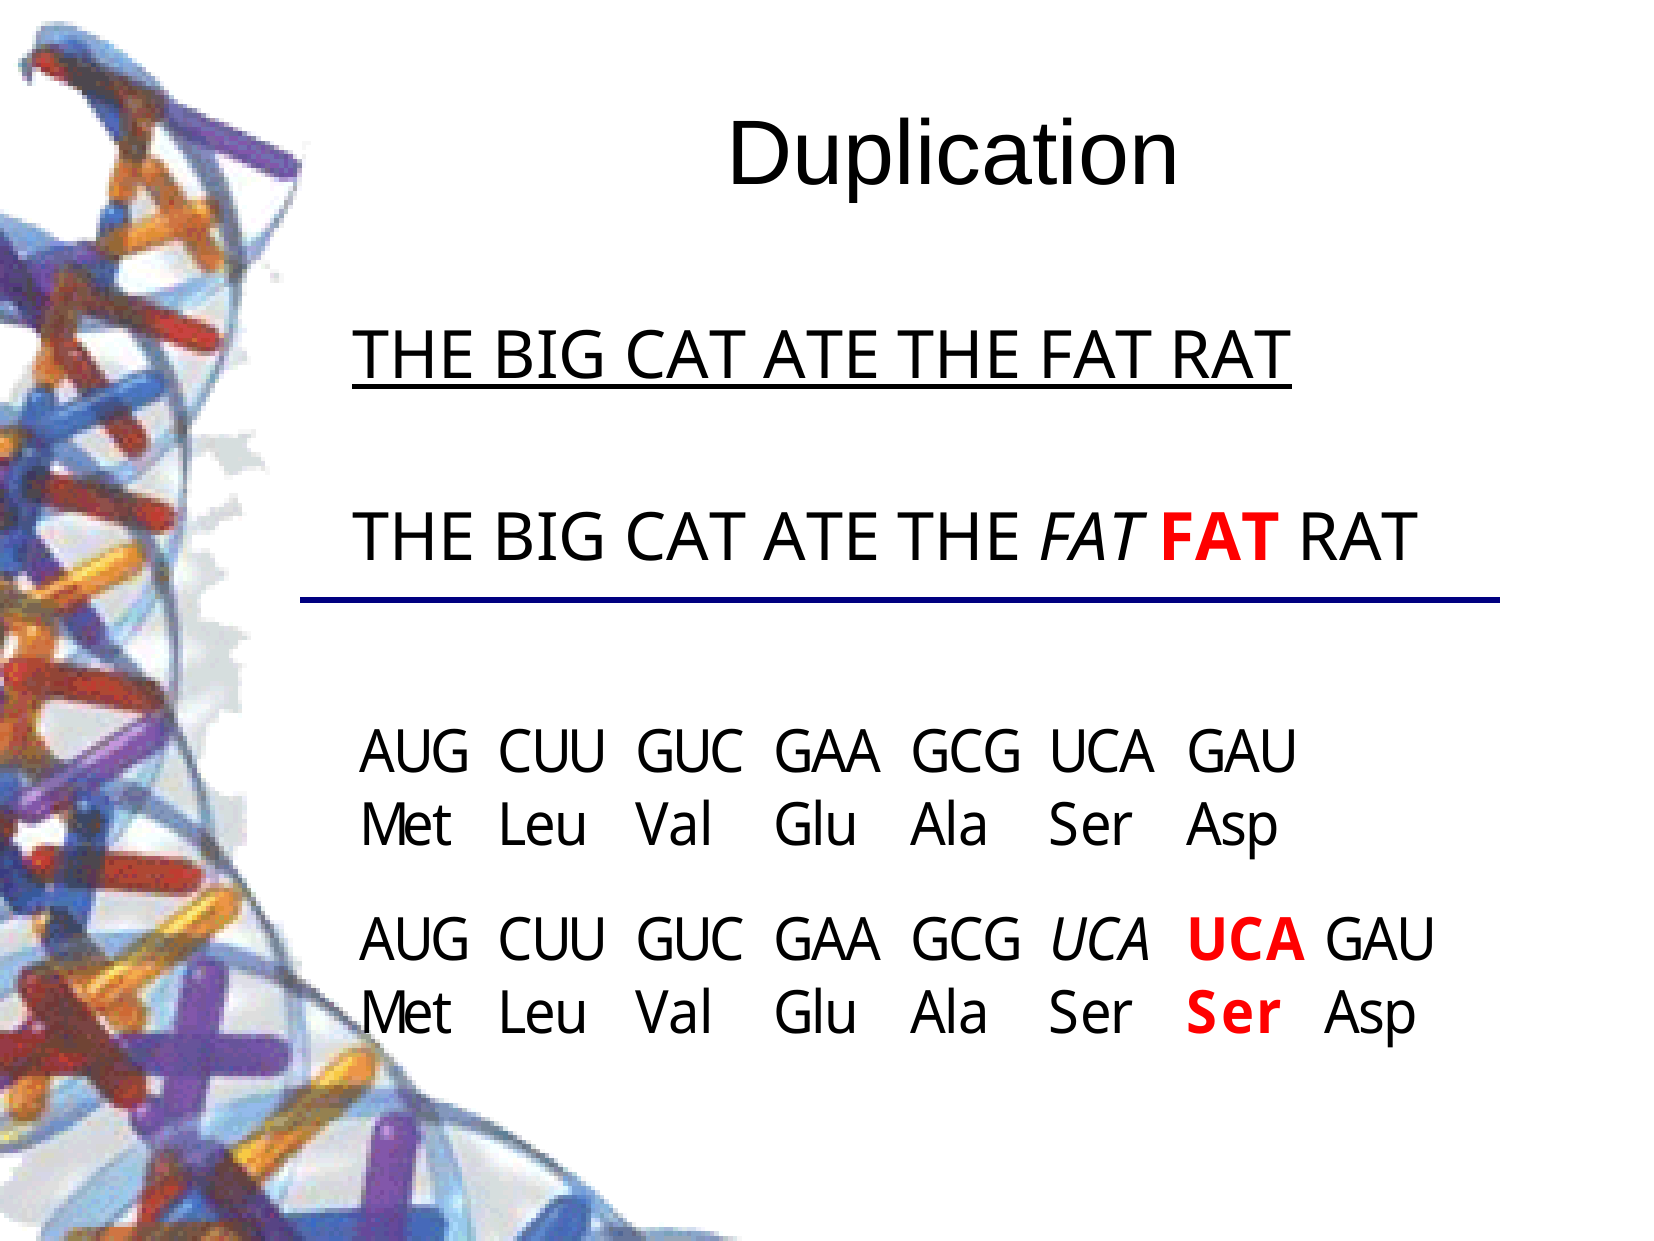

# Duplication
THE BIG CAT ATE THE FAT RAT
THE BIG CAT ATE THE FAT FAT RAT